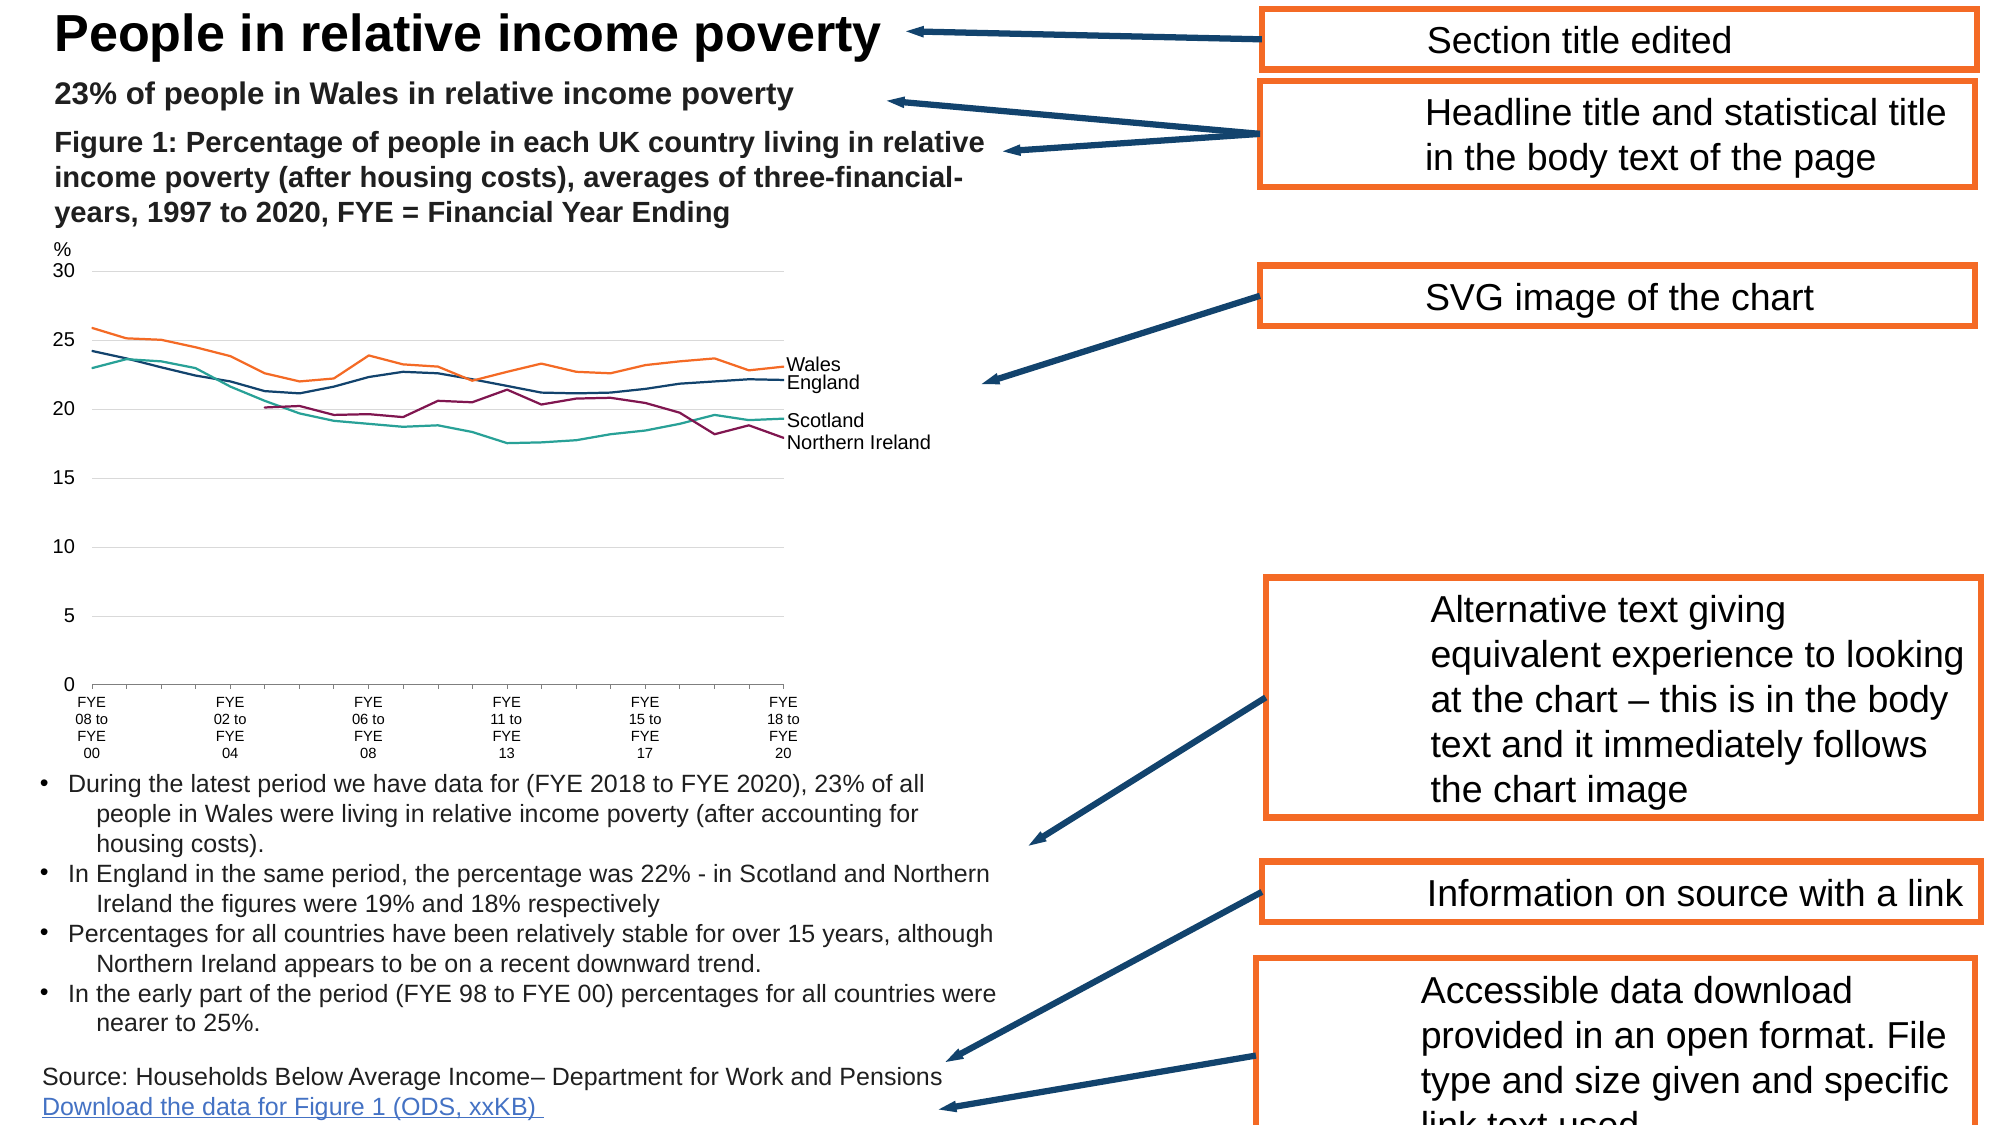

People in relative income poverty
23% of people in Wales in relative income poverty
Figure 1: Percentage of people in each UK country living in relative income poverty (after housing costs), averages of three-financial-years, 1997 to 2020, FYE = Financial Year Ending
During the latest period we have data for (FYE 2018 to FYE 2020), 23% of all people in Wales were living in relative income poverty (after accounting for housing costs).
In England in the same period, the percentage was 22% - in Scotland and Northern Ireland the figures were 19% and 18% respectively
Percentages for all countries have been relatively stable for over 15 years, although Northern Ireland appears to be on a recent downward trend.
In the early part of the period (FYE 98 to FYE 00) percentages for all countries were nearer to 25%.
Section title edited
Headline title and statistical title in the body text of the page
SVG image of the chart
Alternative text giving equivalent experience to looking at the chart – this is in the body text and it immediately follows the chart image
Information on source with a link
Accessible data download provided in an open format. File type and size given and specific link text used.
Source: Households Below Average Income– Department for Work and Pensions
Download the data for Figure 1 (ODS, xxKB)